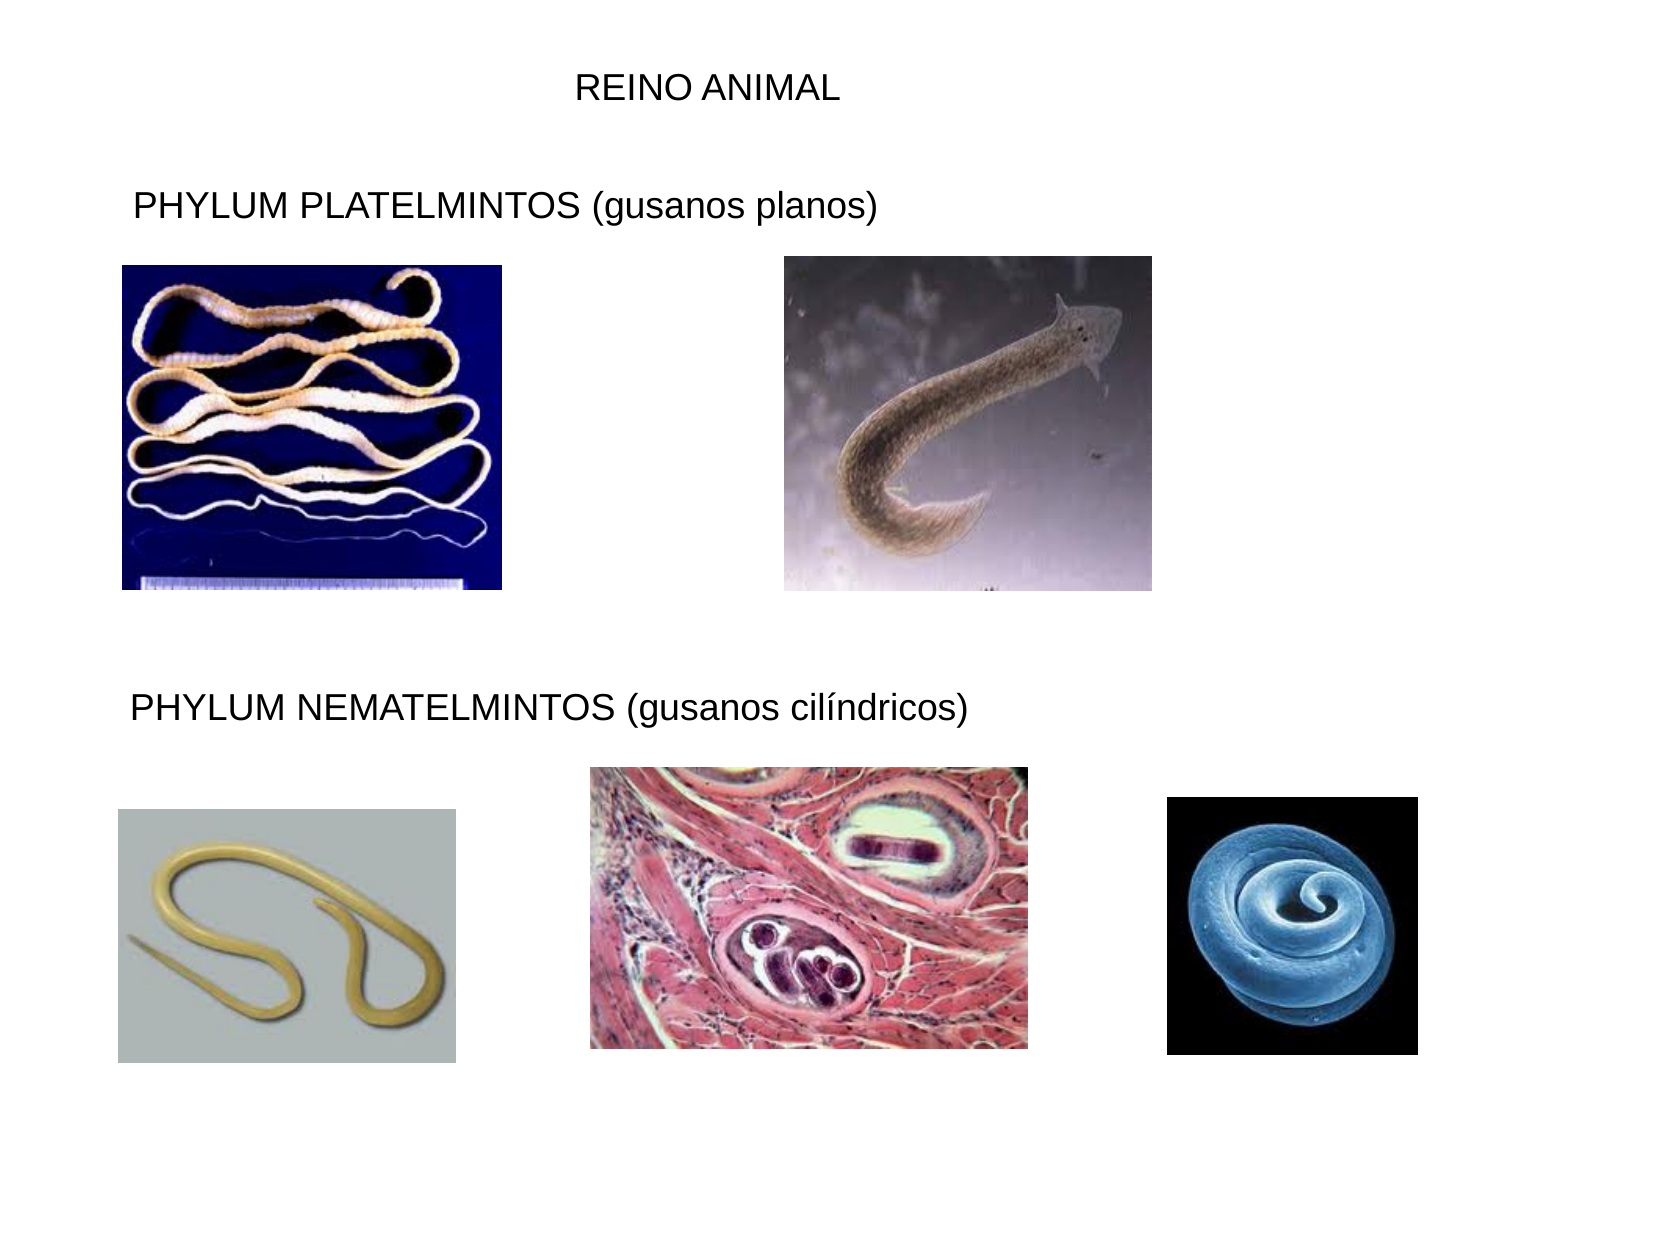

REINO ANIMAL
PHYLUM PLATELMINTOS (gusanos planos)
PHYLUM NEMATELMINTOS (gusanos cilíndricos)